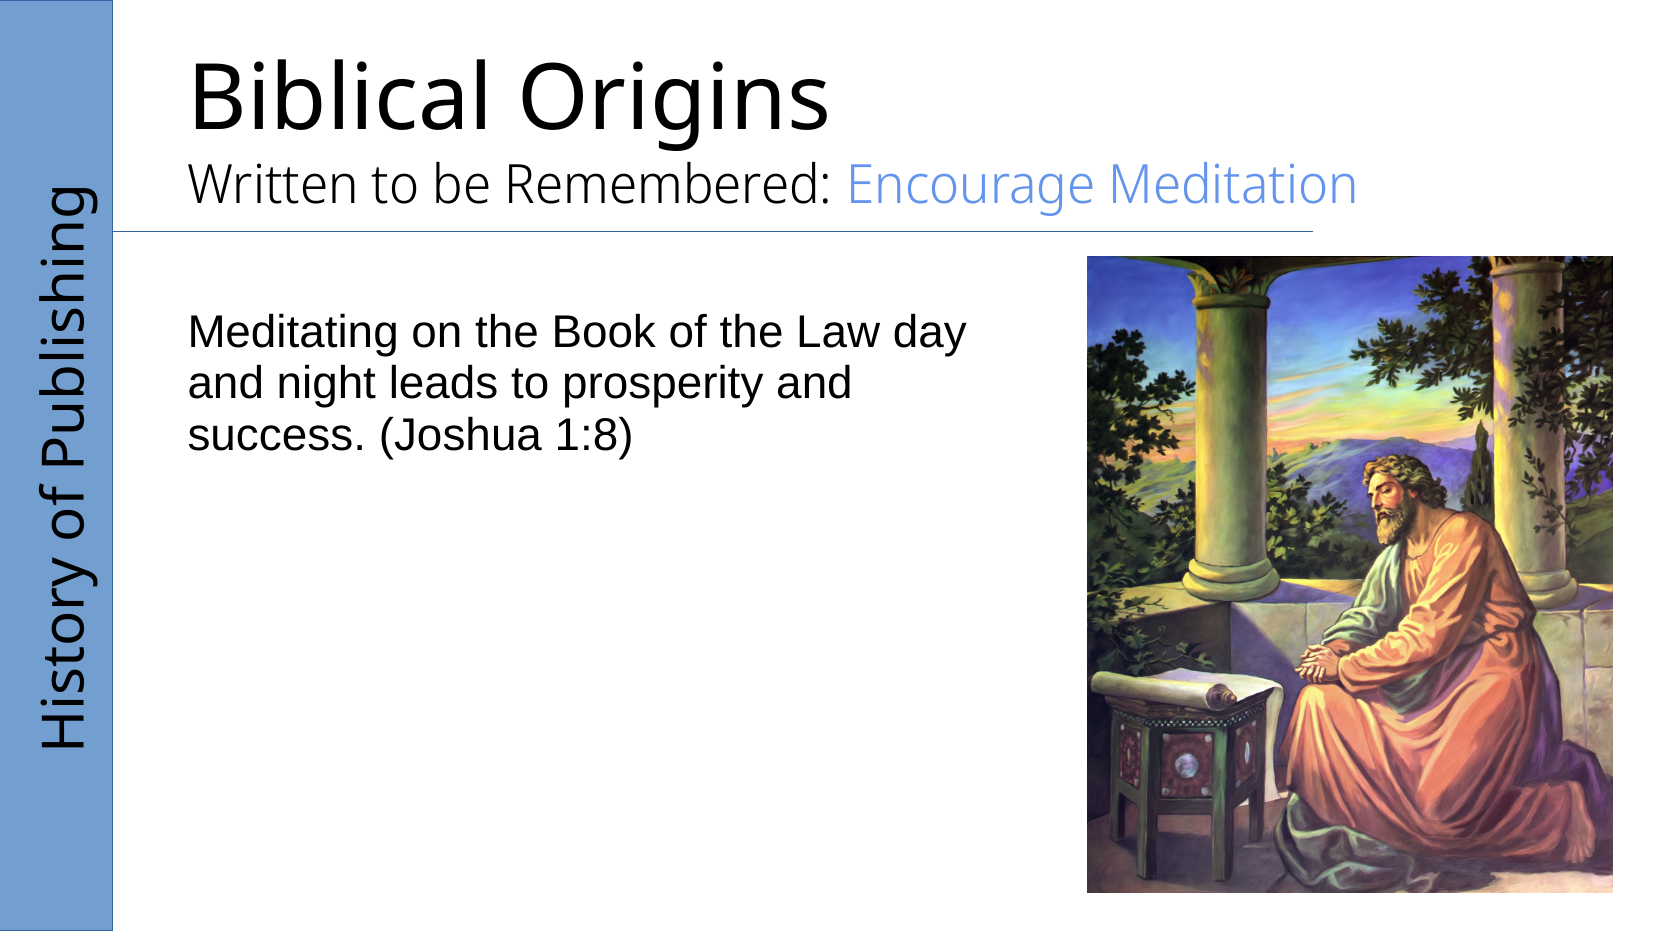

# Biblical Origins
Written to be Remembered: Encourage Meditation
Meditating on the Book of the Law day and night leads to prosperity and success. (Joshua 1:8)
History of Publishing